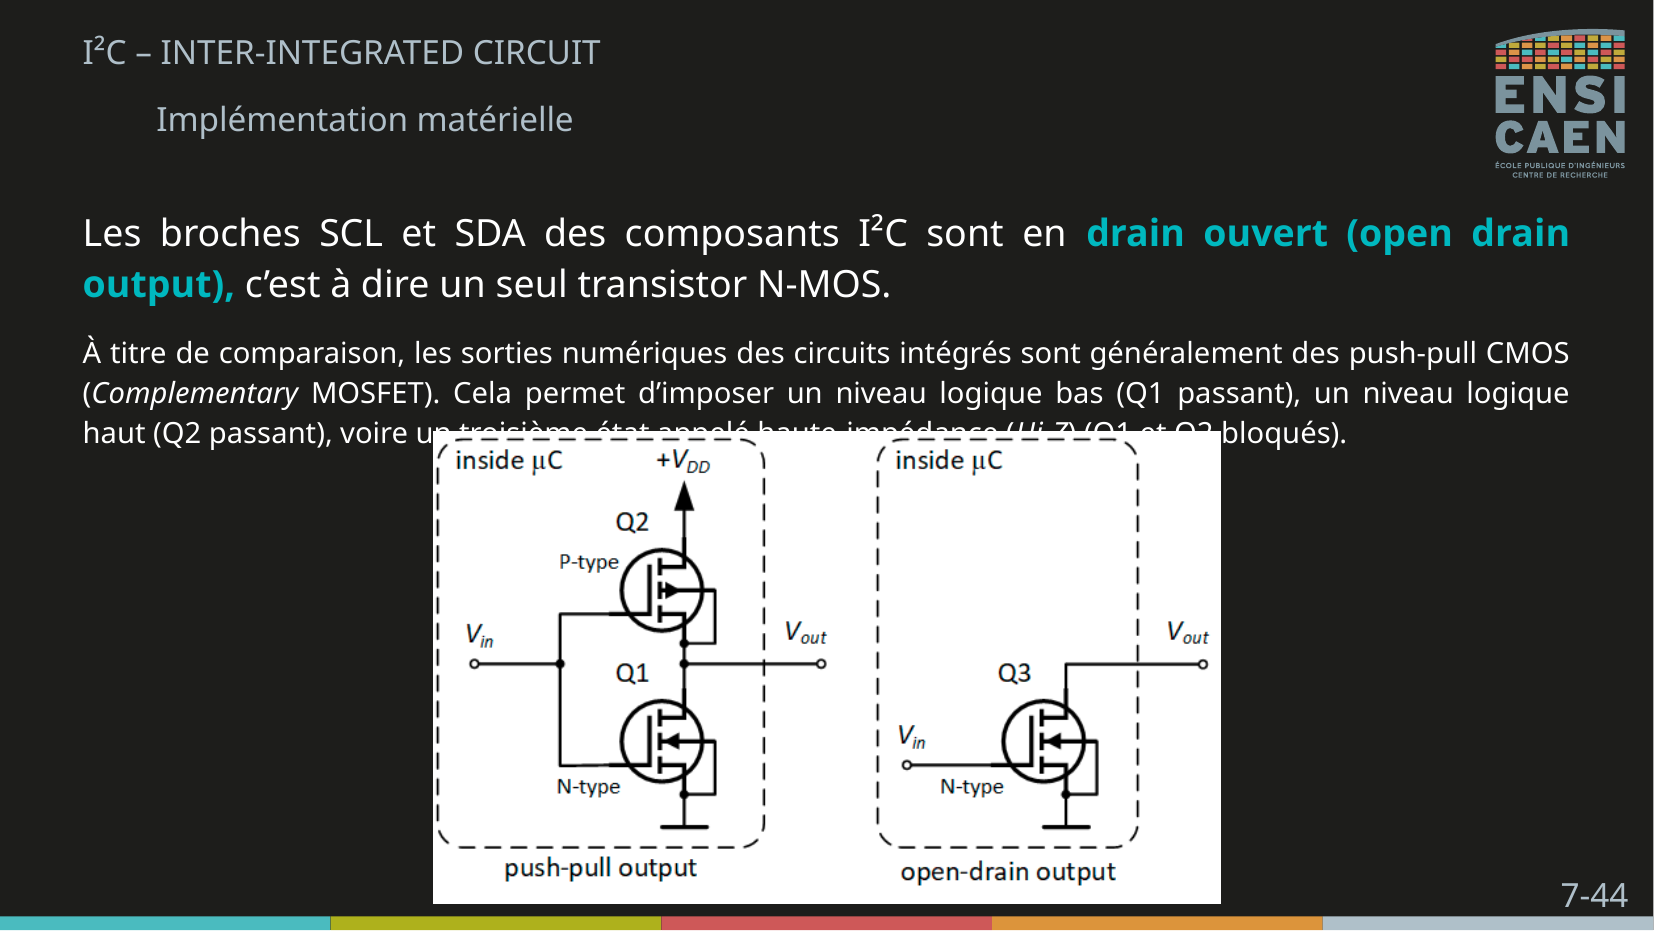

# I²C – INTER-INTEGRATED CIRCUIT Implémentation matérielle
Les broches SCL et SDA des composants I²C sont en drain ouvert (open drain output), c’est à dire un seul transistor N-MOS.
À titre de comparaison, les sorties numériques des circuits intégrés sont généralement des push-pull CMOS (Complementary MOSFET). Cela permet d’imposer un niveau logique bas (Q1 passant), un niveau logique haut (Q2 passant), voire un troisième état appelé haute-impédance (Hi-Z) (Q1 et Q2 bloqués).